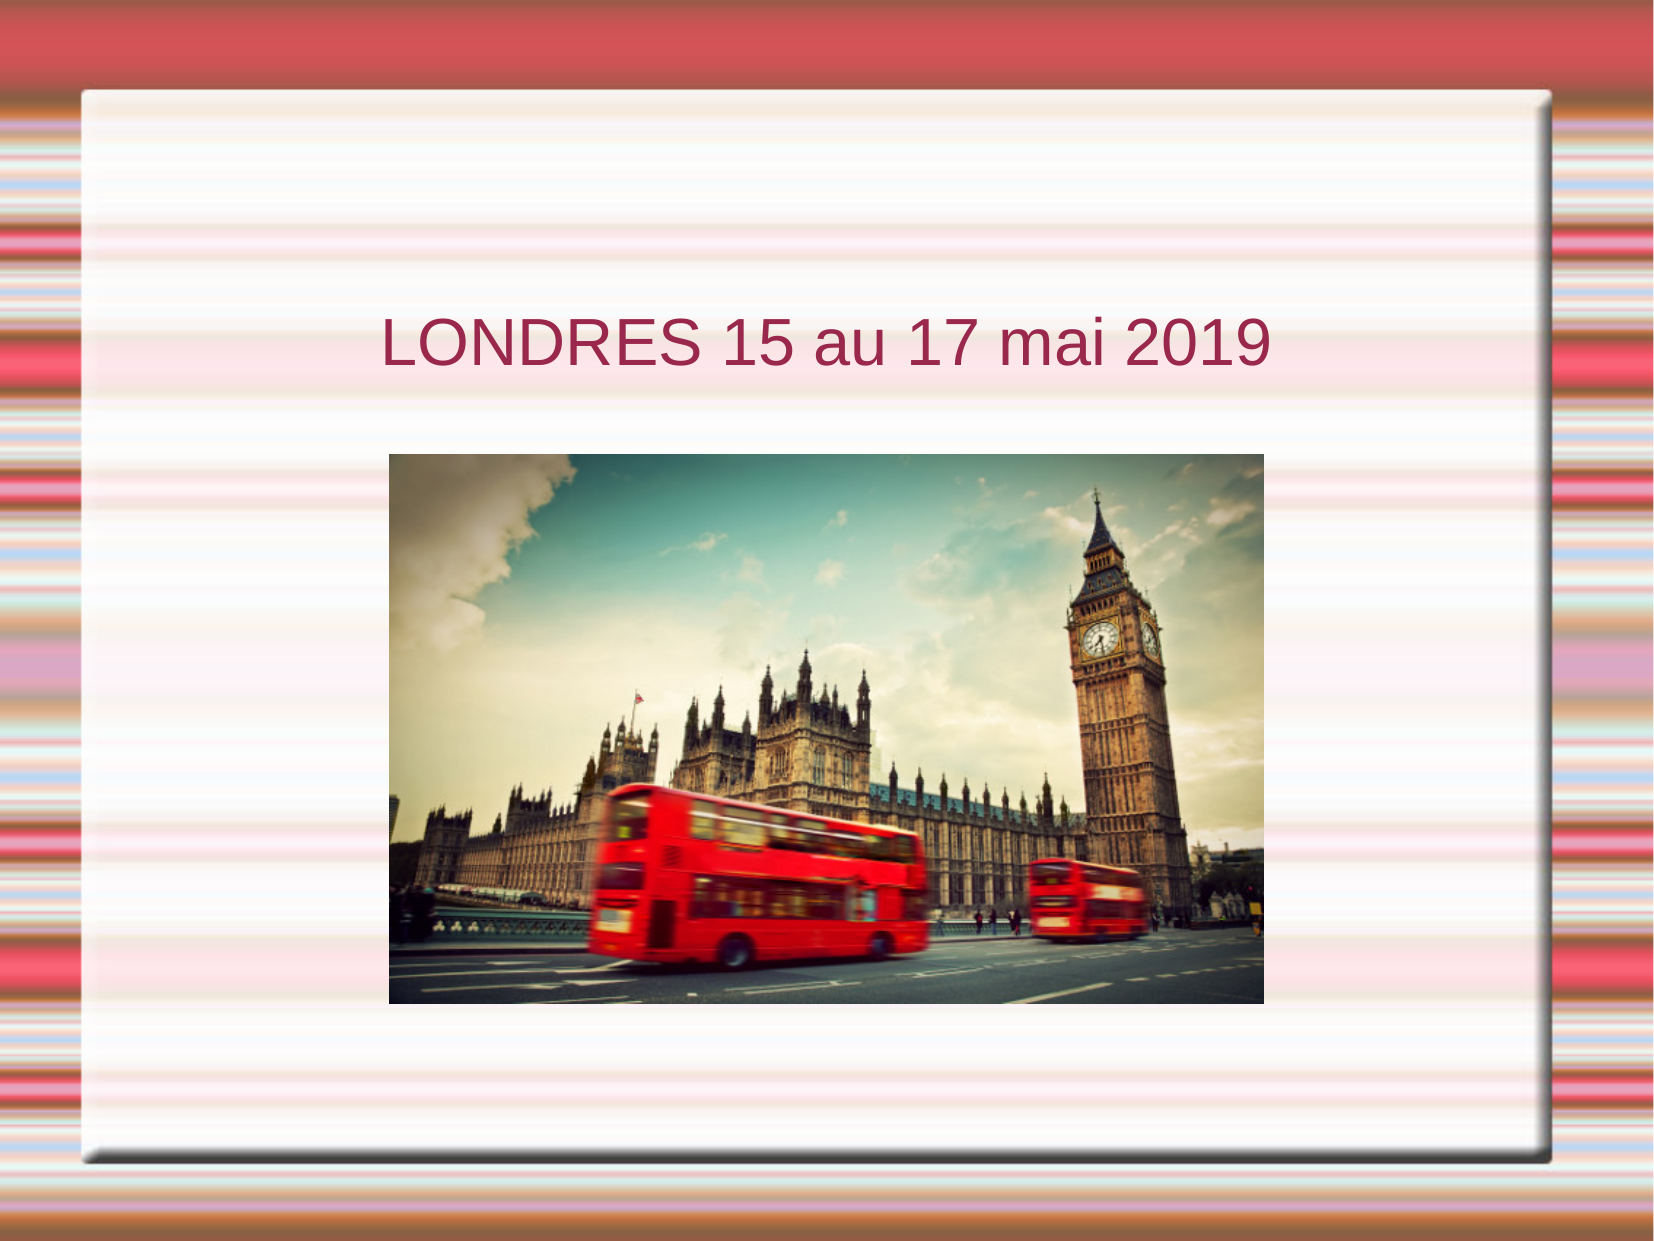

# Présentation d'un nouveau produit
LONDRES 15 au 17 mai 2019